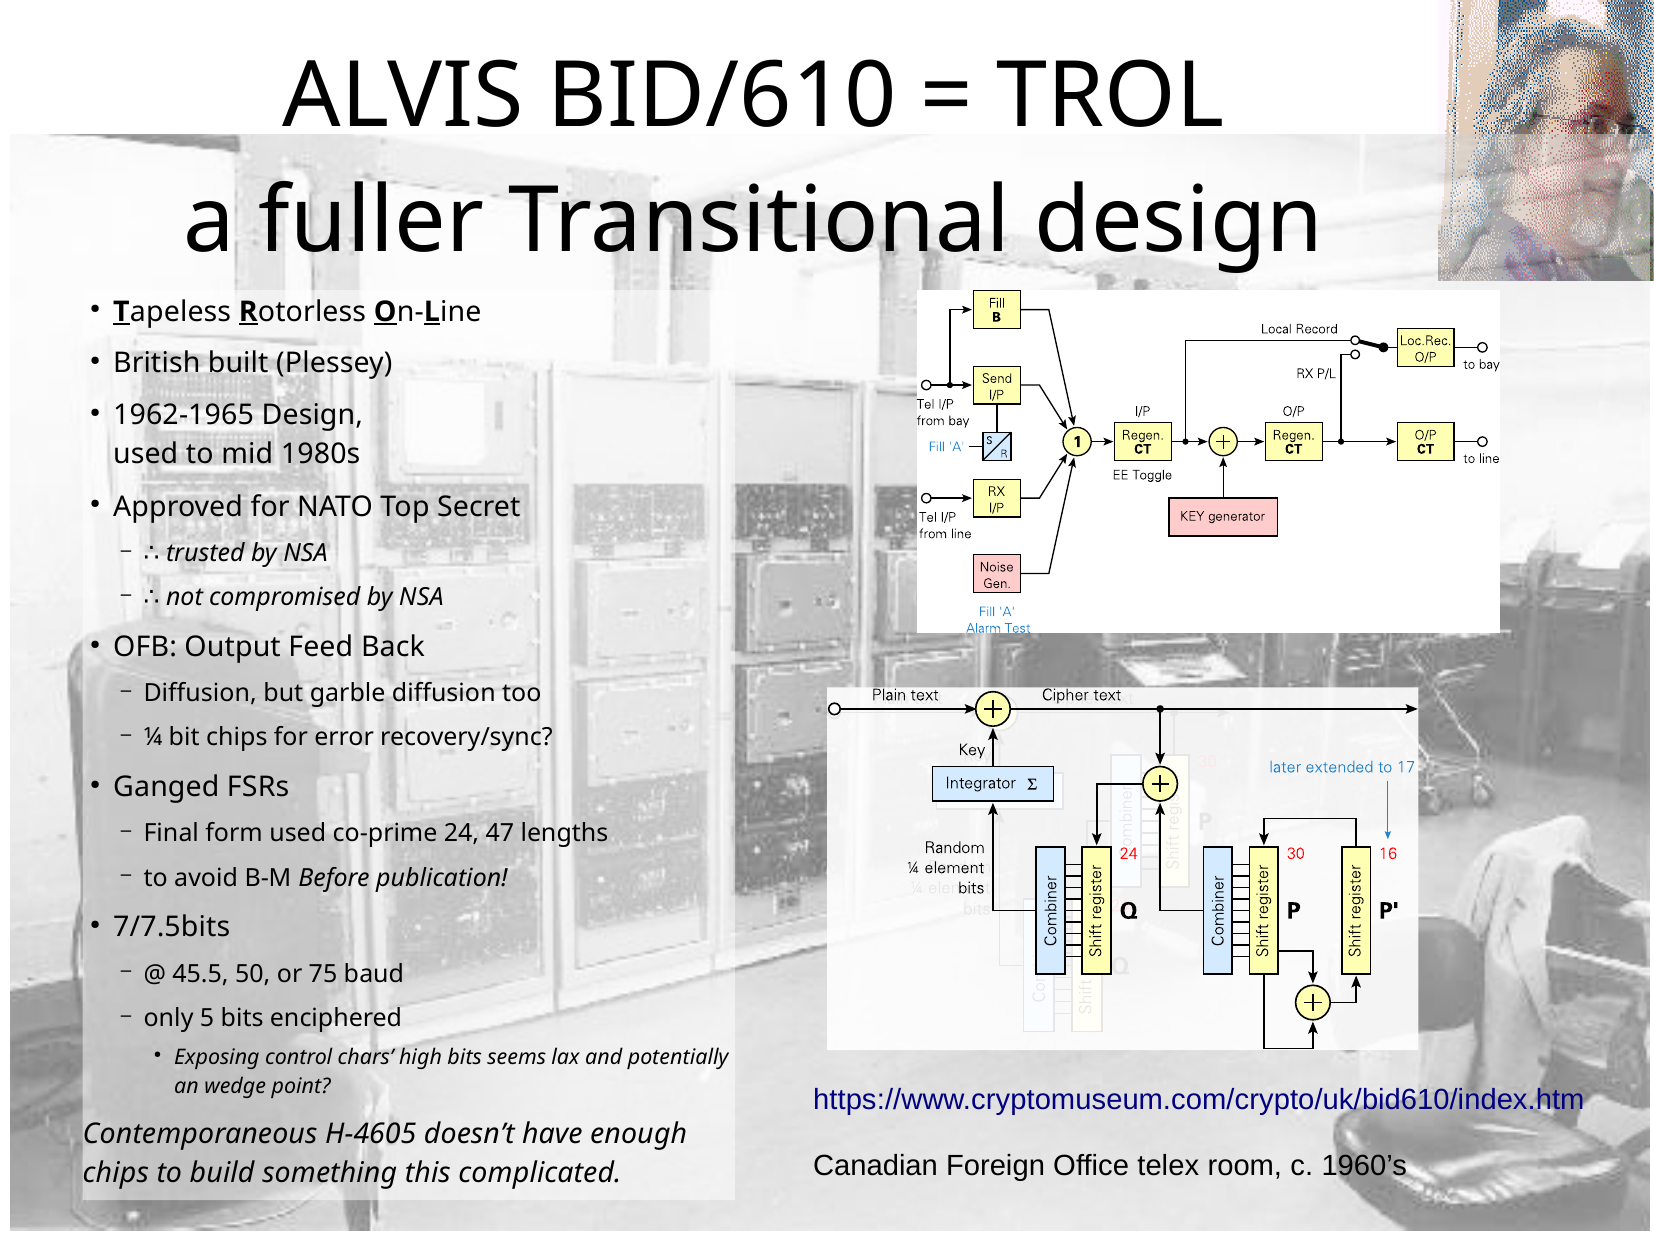

# ALVIS BID/610 = TROL a fuller Transitional design
Tapeless Rotorless On-Line
British built (Plessey)
1962-1965 Design,
used to mid 1980s
Approved for NATO Top Secret
∴ trusted by NSA
∴ not compromised by NSA
OFB: Output Feed Back
Diffusion, but garble diffusion too
¼ bit chips for error recovery/sync?
Ganged FSRs
Final form used co-prime 24, 47 lengths
to avoid B-M Before publication!
7/7.5bits
@ 45.5, 50, or 75 baud
only 5 bits enciphered
Exposing control chars’ high bits seems lax and potentially an wedge point?
Contemporaneous H-4605 doesn’t have enough chips to build something this complicated.
https://www.cryptomuseum.com/crypto/uk/bid610/index.htm
Canadian Foreign Office telex room, c. 1960’s